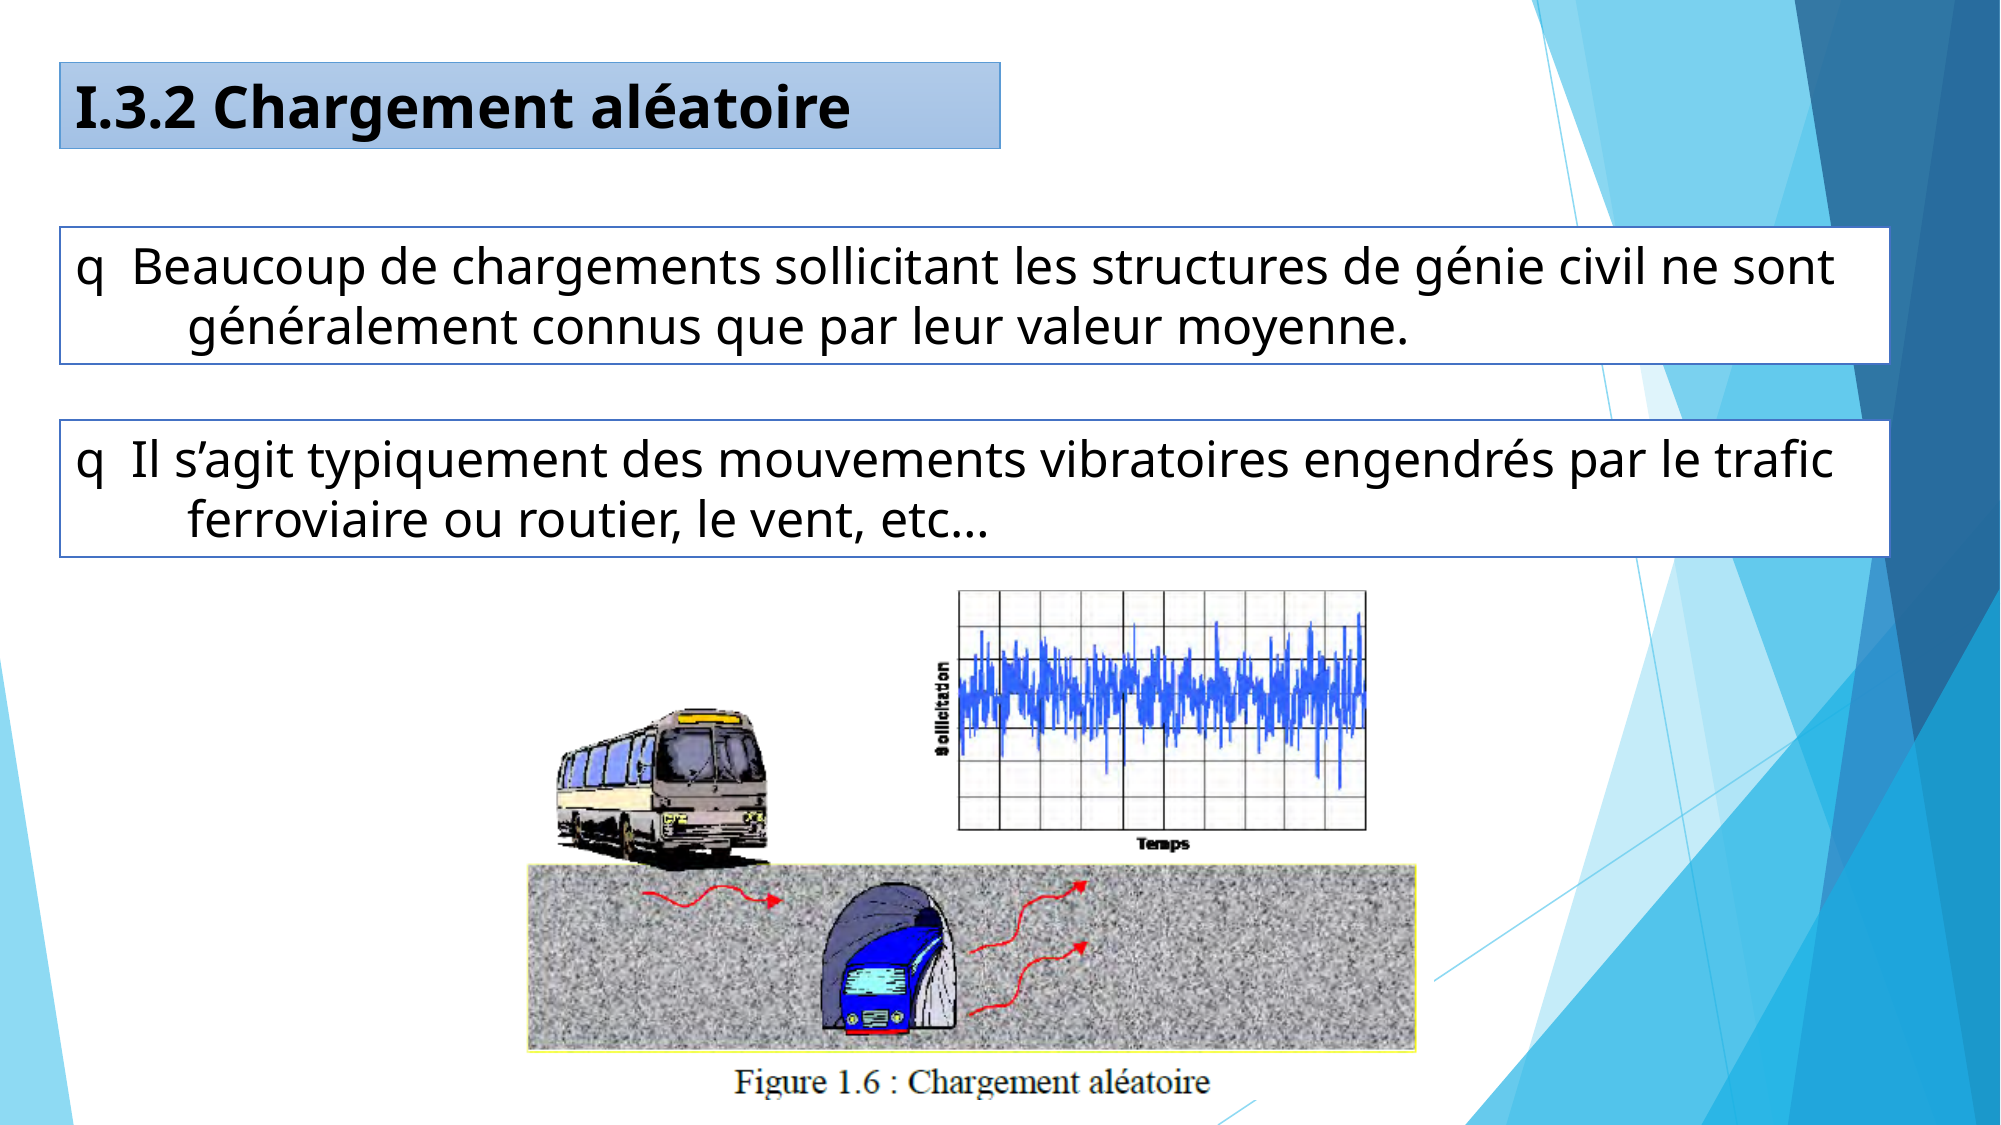

I.3.2 Chargement aléatoire
Beaucoup de chargements sollicitant les structures de génie civil ne sont généralement connus que par leur valeur moyenne.
Il s’agit typiquement des mouvements vibratoires engendrés par le trafic ferroviaire ou routier, le vent, etc…